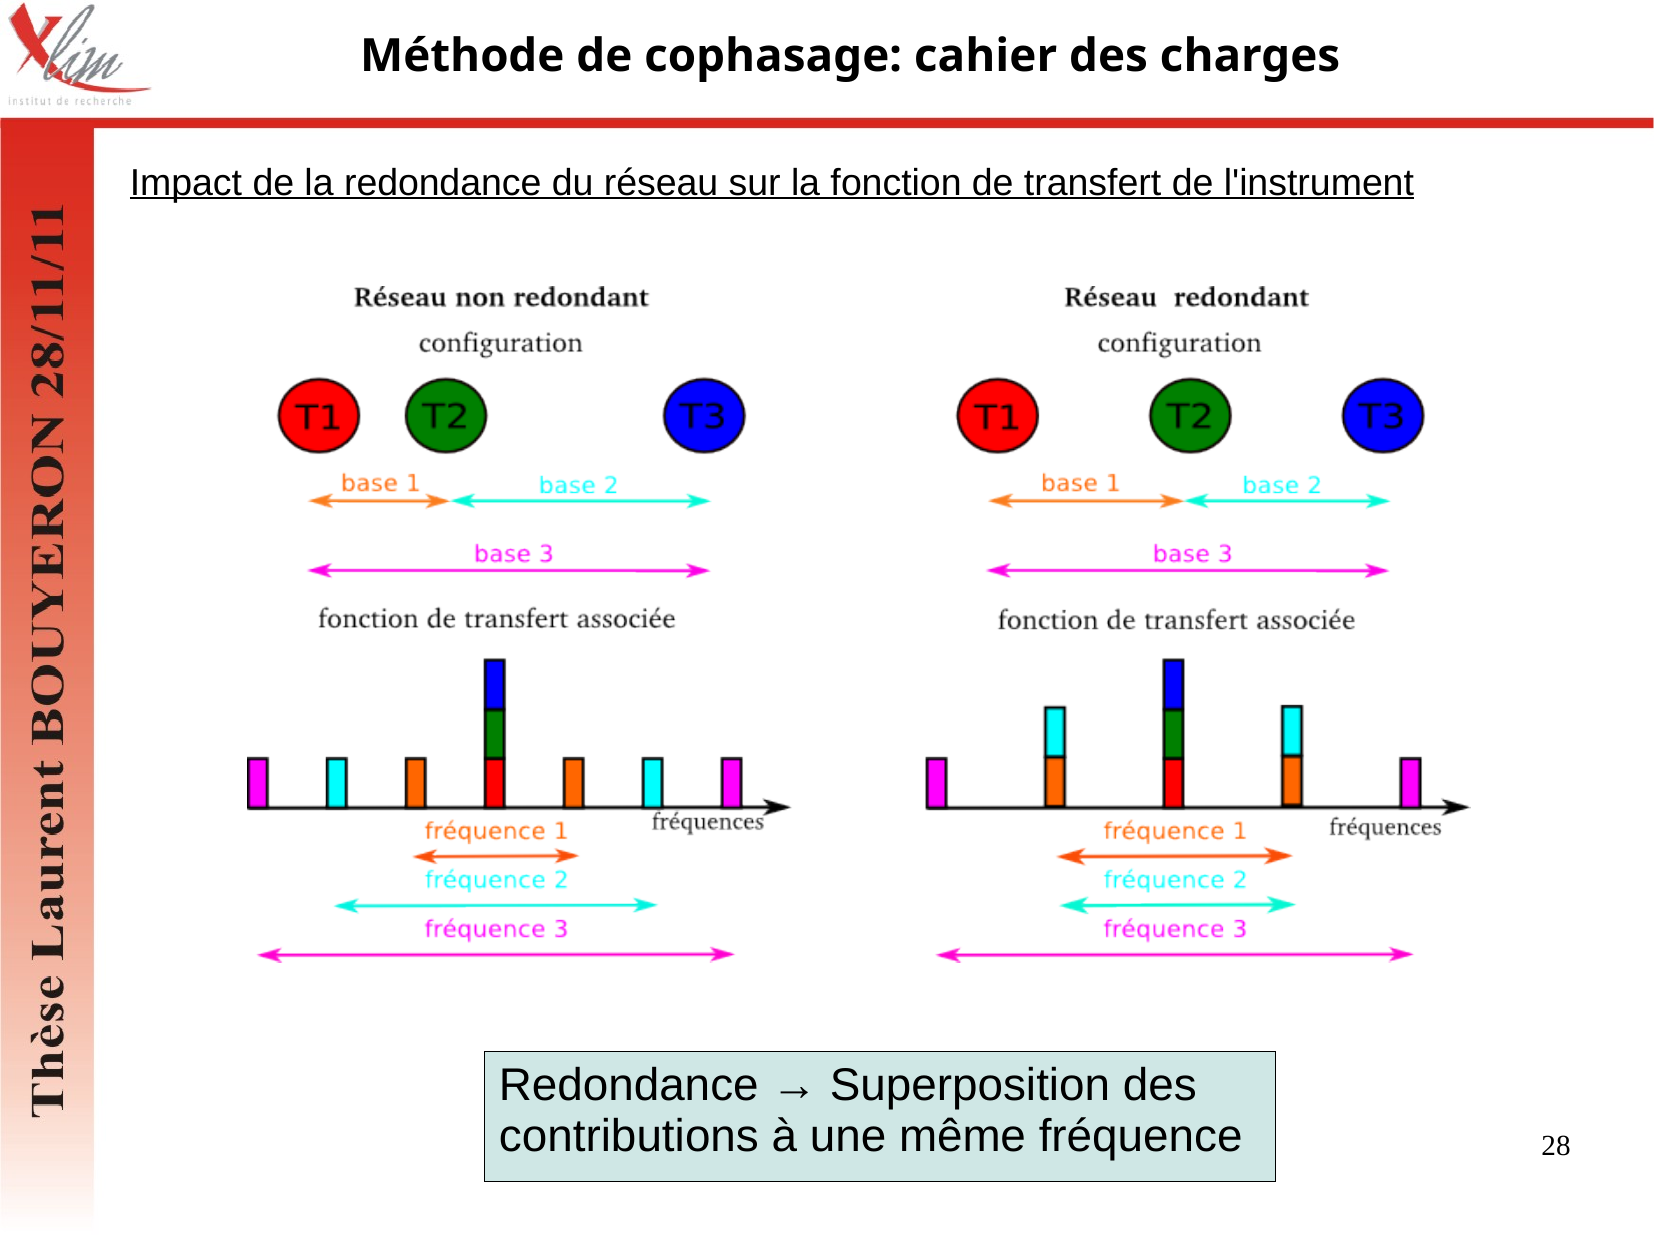

Méthode de cophasage: cahier des charges
Impact de la redondance du réseau sur la fonction de transfert de l'instrument
Redondance → Superposition des contributions à une même fréquence
28